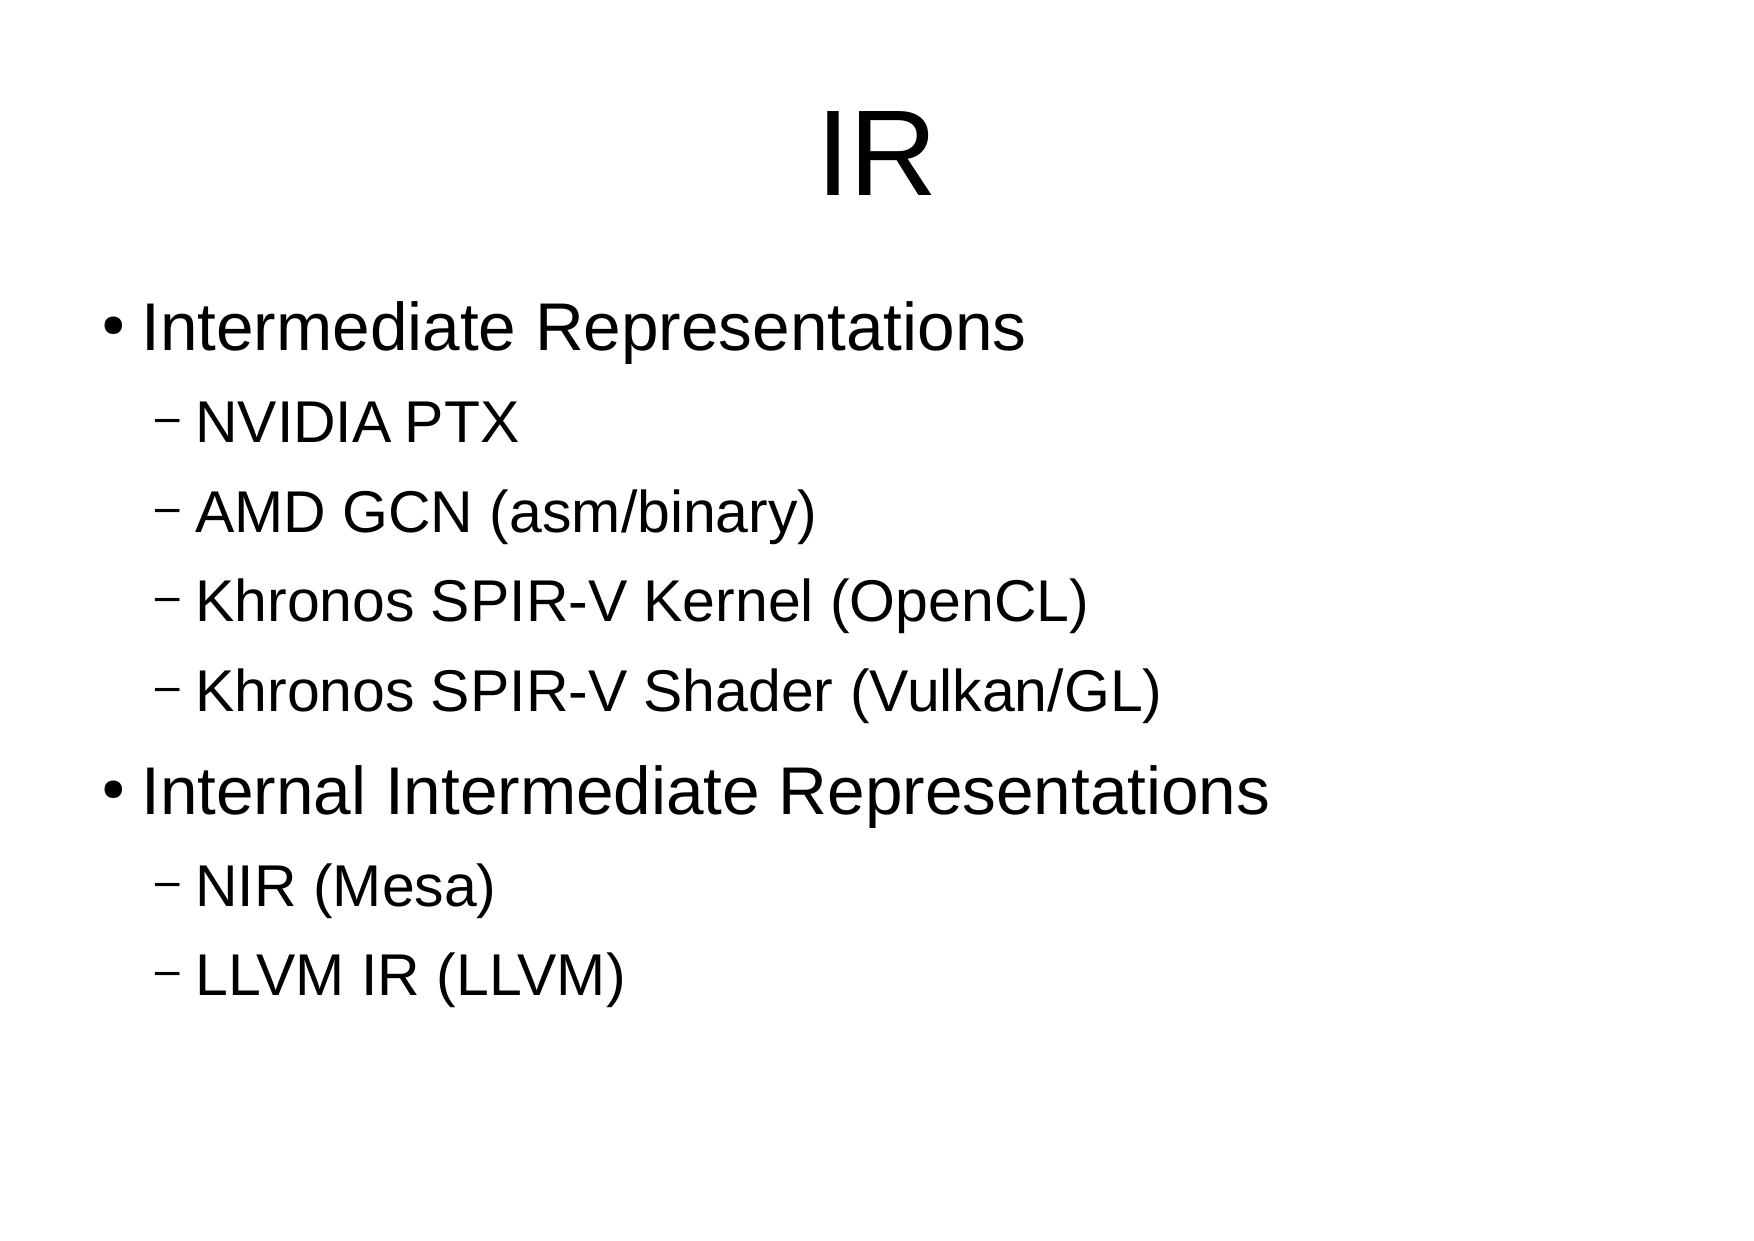

# IR
Intermediate Representations
NVIDIA PTX
AMD GCN (asm/binary)
Khronos SPIR-V Kernel (OpenCL)
Khronos SPIR-V Shader (Vulkan/GL)
Internal Intermediate Representations
NIR (Mesa)
LLVM IR (LLVM)